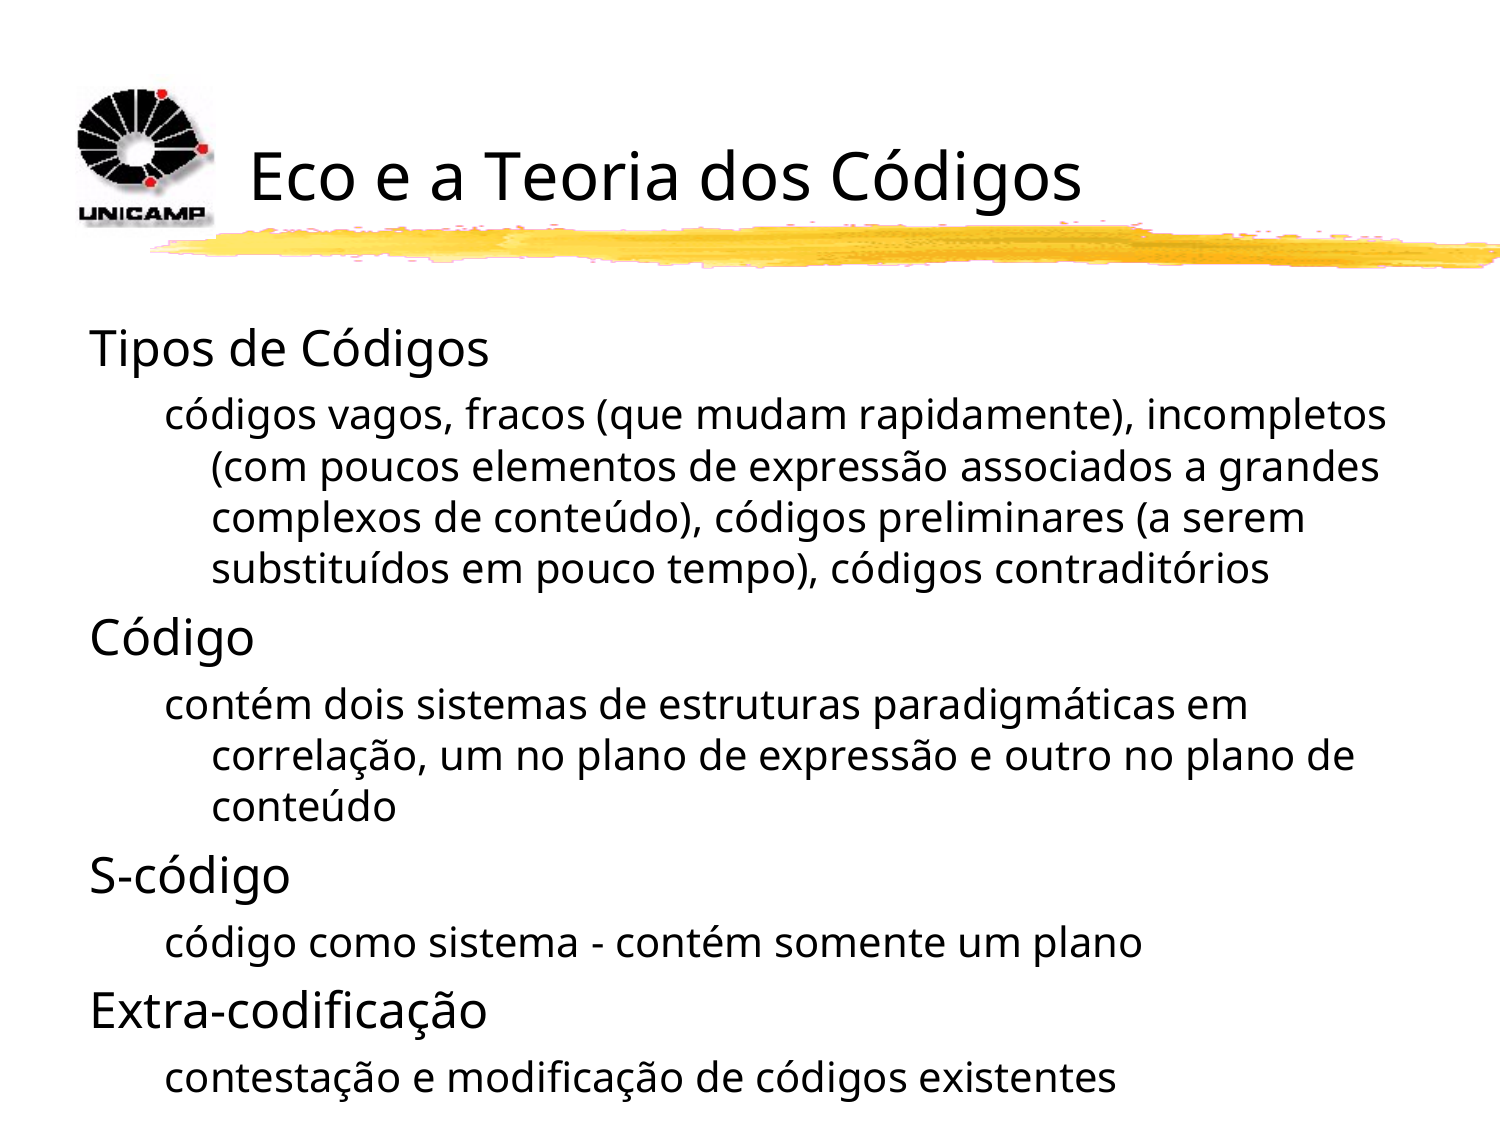

# Eco e a Teoria dos Códigos
Tipos de Códigos
códigos vagos, fracos (que mudam rapidamente), incompletos (com poucos elementos de expressão associados a grandes complexos de conteúdo), códigos preliminares (a serem substituídos em pouco tempo), códigos contraditórios
Código
contém dois sistemas de estruturas paradigmáticas em correlação, um no plano de expressão e outro no plano de conteúdo
S-código
código como sistema - contém somente um plano
Extra-codificação
contestação e modificação de códigos existentes